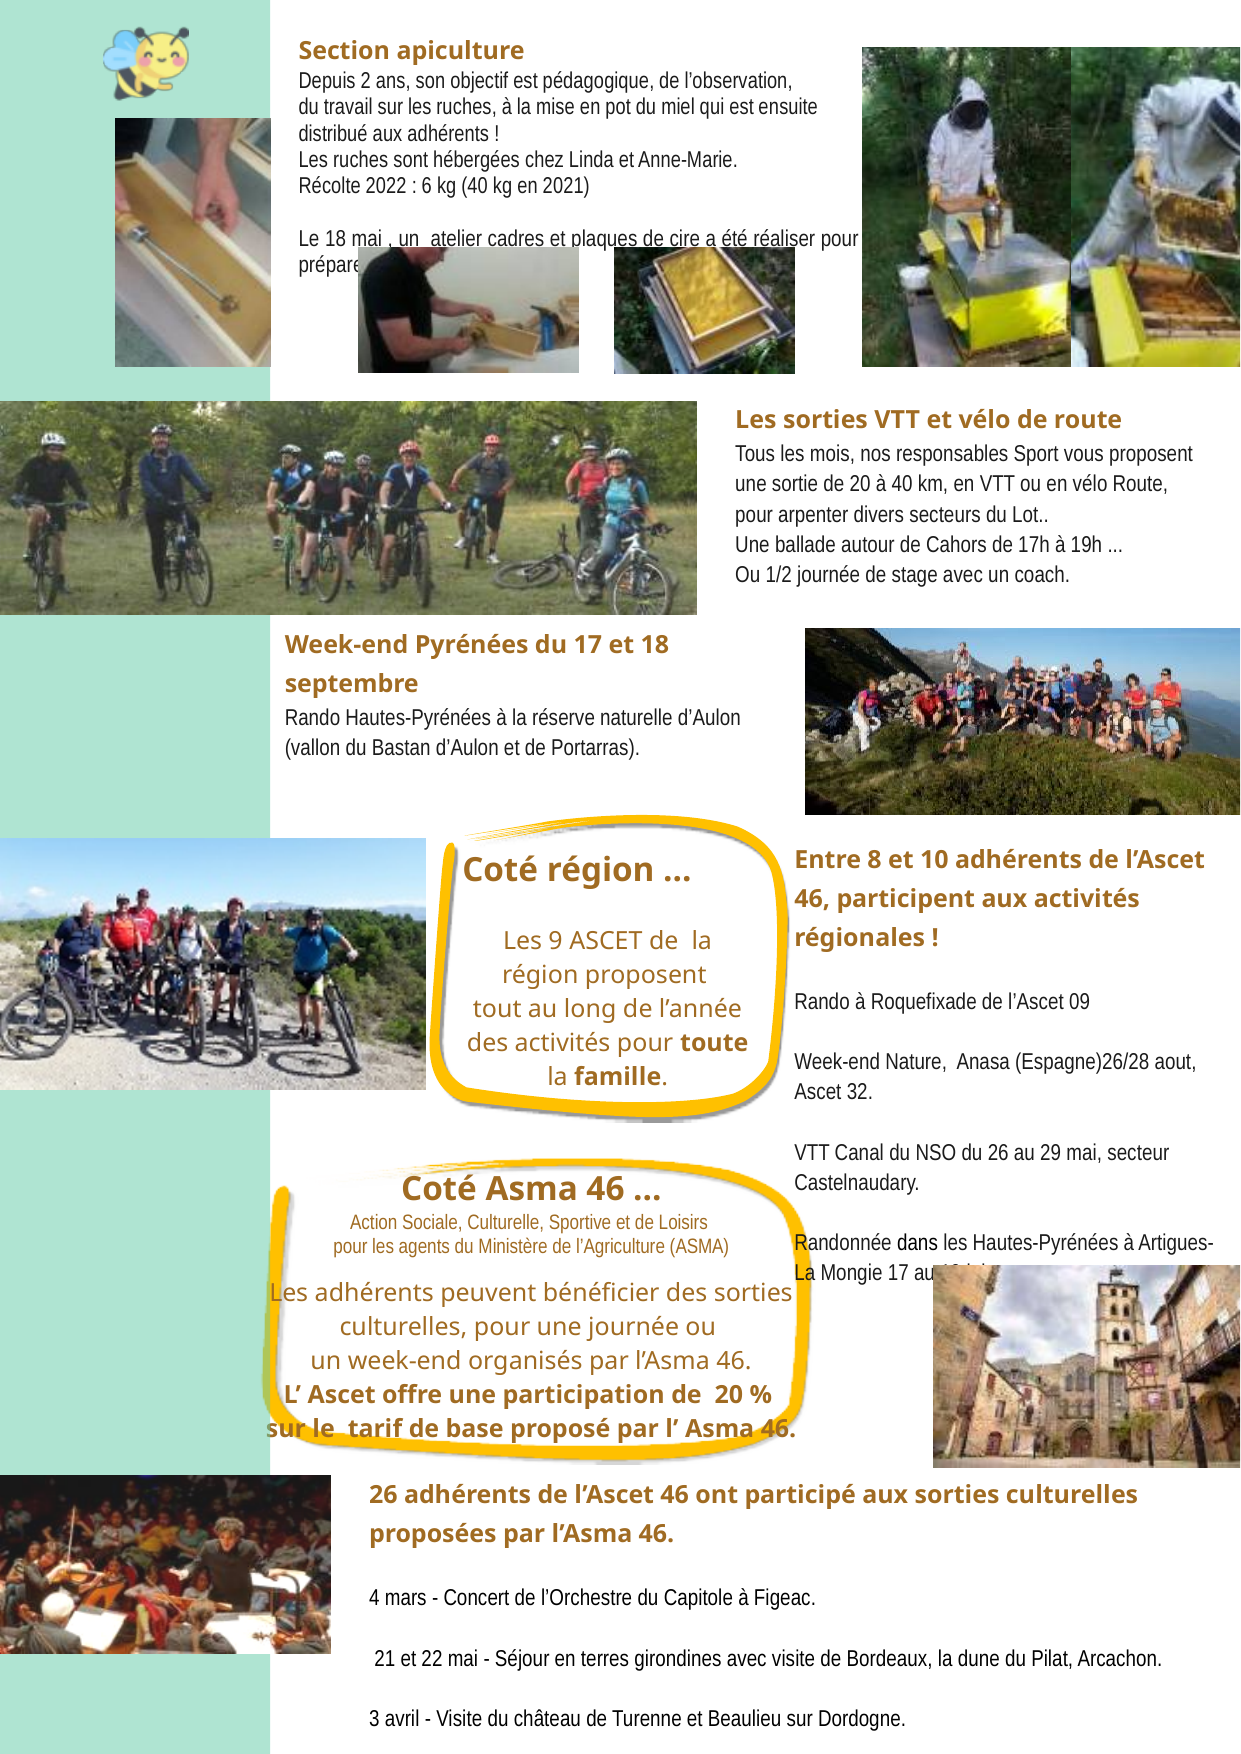

Section apiculture
Depuis 2 ans, son objectif est pédagogique, de l’observation,
du travail sur les ruches, à la mise en pot du miel qui est ensuite
distribué aux adhérents !
Les ruches sont hébergées chez Linda et Anne-Marie.
Récolte 2022 : 6 kg (40 kg en 2021)
Le 18 mai , un atelier cadres et plaques de cire a été réaliser pour préparer les ruches.
Les sorties VTT et vélo de route
Tous les mois, nos responsables Sport vous proposent une sortie de 20 à 40 km, en VTT ou en vélo Route,
pour arpenter divers secteurs du Lot..
Une ballade autour de Cahors de 17h à 19h ...
Ou 1/2 journée de stage avec un coach.
Week-end Pyrénées du 17 et 18 septembre
Rando Hautes-Pyrénées à la réserve naturelle d’Aulon
(vallon du Bastan d’Aulon et de Portarras).
Entre 8 et 10 adhérents de l’Ascet 46, participent aux activités régionales !
Rando à Roquefixade de l’Ascet 09
Week-end Nature, Anasa (Espagne)26/28 aout, Ascet 32.
VTT Canal du NSO du 26 au 29 mai, secteur Castelnaudary.
Randonnée dans les Hautes-Pyrénées à Artigues-La Mongie 17 au 19 juin.
Coté région ...
Les 9 ASCET de la région proposent
tout au long de l’année des activités pour toute la famille.
Coté Asma 46 …
Action Sociale, Culturelle, Sportive et de Loisirs
pour les agents du Ministère de l’Agriculture (ASMA)
Les adhérents peuvent bénéficier des sorties culturelles, pour une journée ou
un week-end organisés par l’Asma 46.
L’ Ascet offre une participation de 20 %
sur le tarif de base proposé par l’ Asma 46.
26 adhérents de l’Ascet 46 ont participé aux sorties culturelles proposées par l’Asma 46.
4 mars - Concert de l’Orchestre du Capitole à Figeac.
 21 et 22 mai - Séjour en terres girondines avec visite de Bordeaux, la dune du Pilat, Arcachon.
3 avril - Visite du château de Turenne et Beaulieu sur Dordogne.
8 octobre – Visite du vignoble Château Chambert.